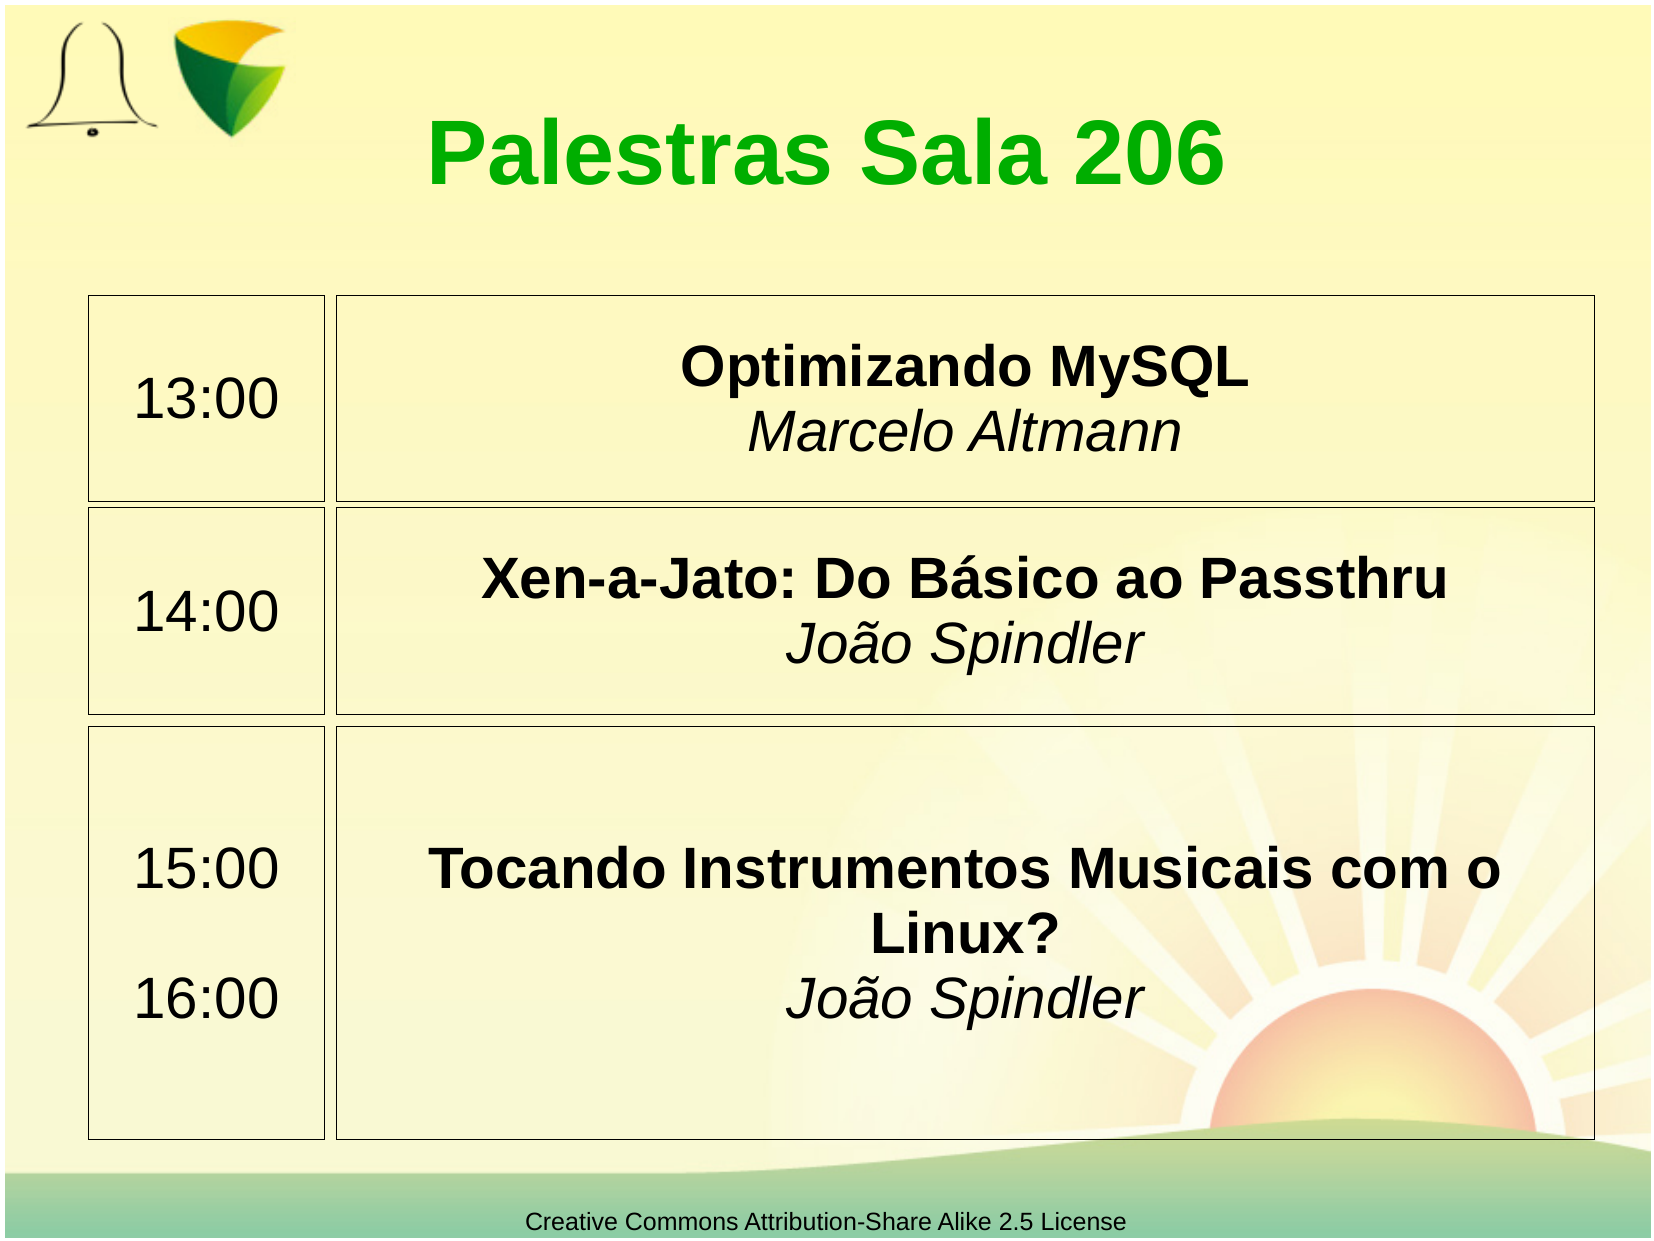

# Palestras Sala 206
13:00
Optimizando MySQL
Marcelo Altmann
14:00
Xen-a-Jato: Do Básico ao Passthru
João Spindler
15:00
16:00
Tocando Instrumentos Musicais com o Linux?
João Spindler